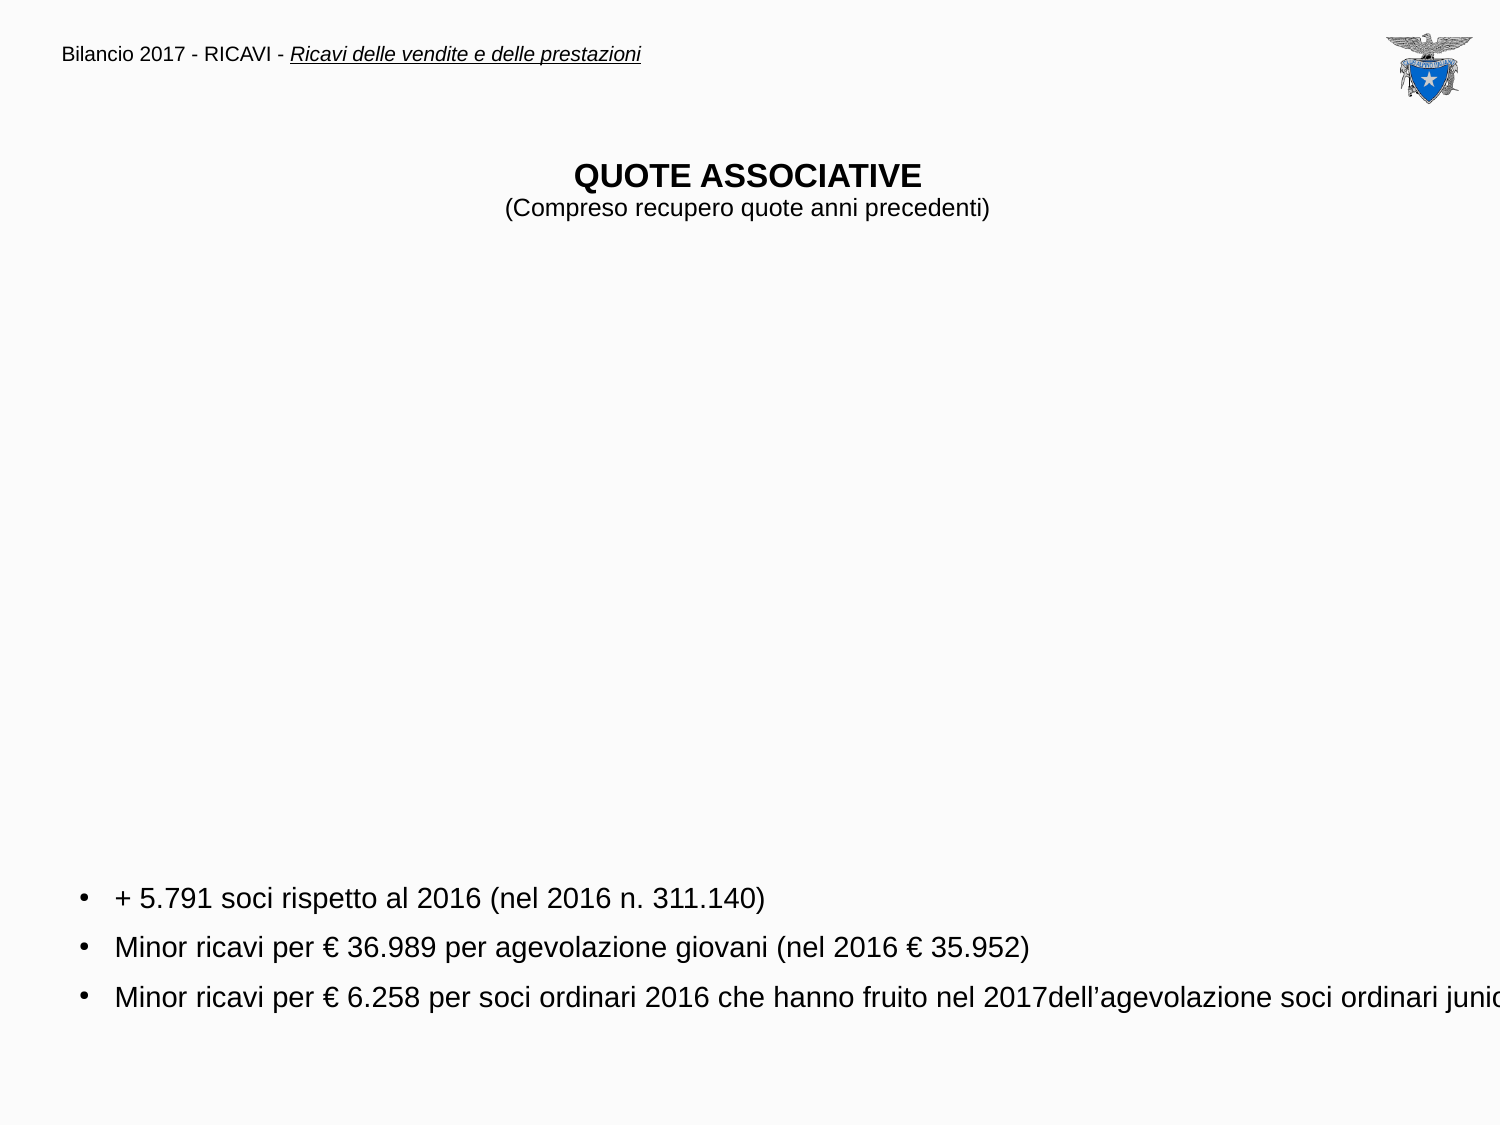

Bilancio 2017 - RICAVI - Ricavi delle vendite e delle prestazioni
QUOTE ASSOCIATIVE
(Compreso recupero quote anni precedenti)
+ 5.791 soci rispetto al 2016 (nel 2016 n. 311.140)
Minor ricavi per € 36.989 per agevolazione giovani (nel 2016 € 35.952)
Minor ricavi per € 6.258 per soci ordinari 2016 che hanno fruito nel 2017dell’agevolazione soci ordinari juniores (n°412 soci)